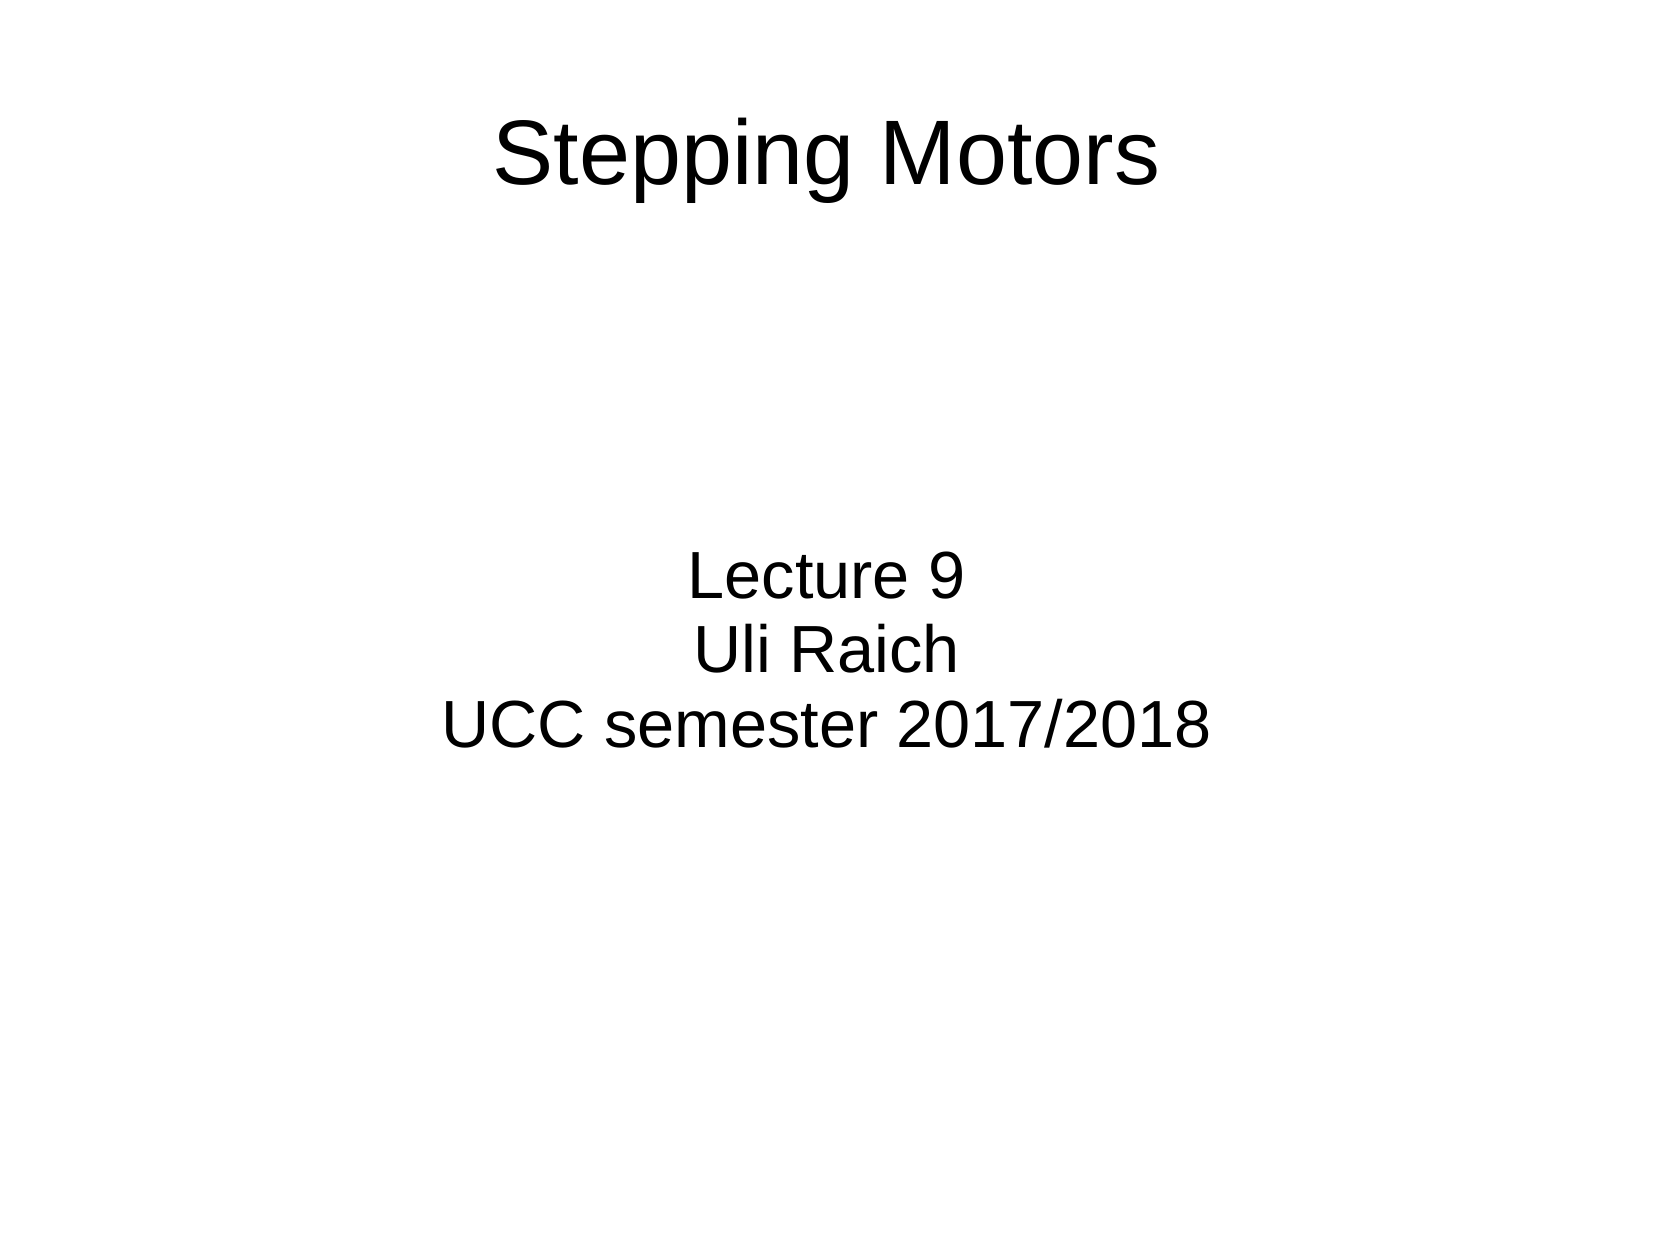

# Stepping Motors
Lecture 9
Uli Raich
UCC semester 2017/2018